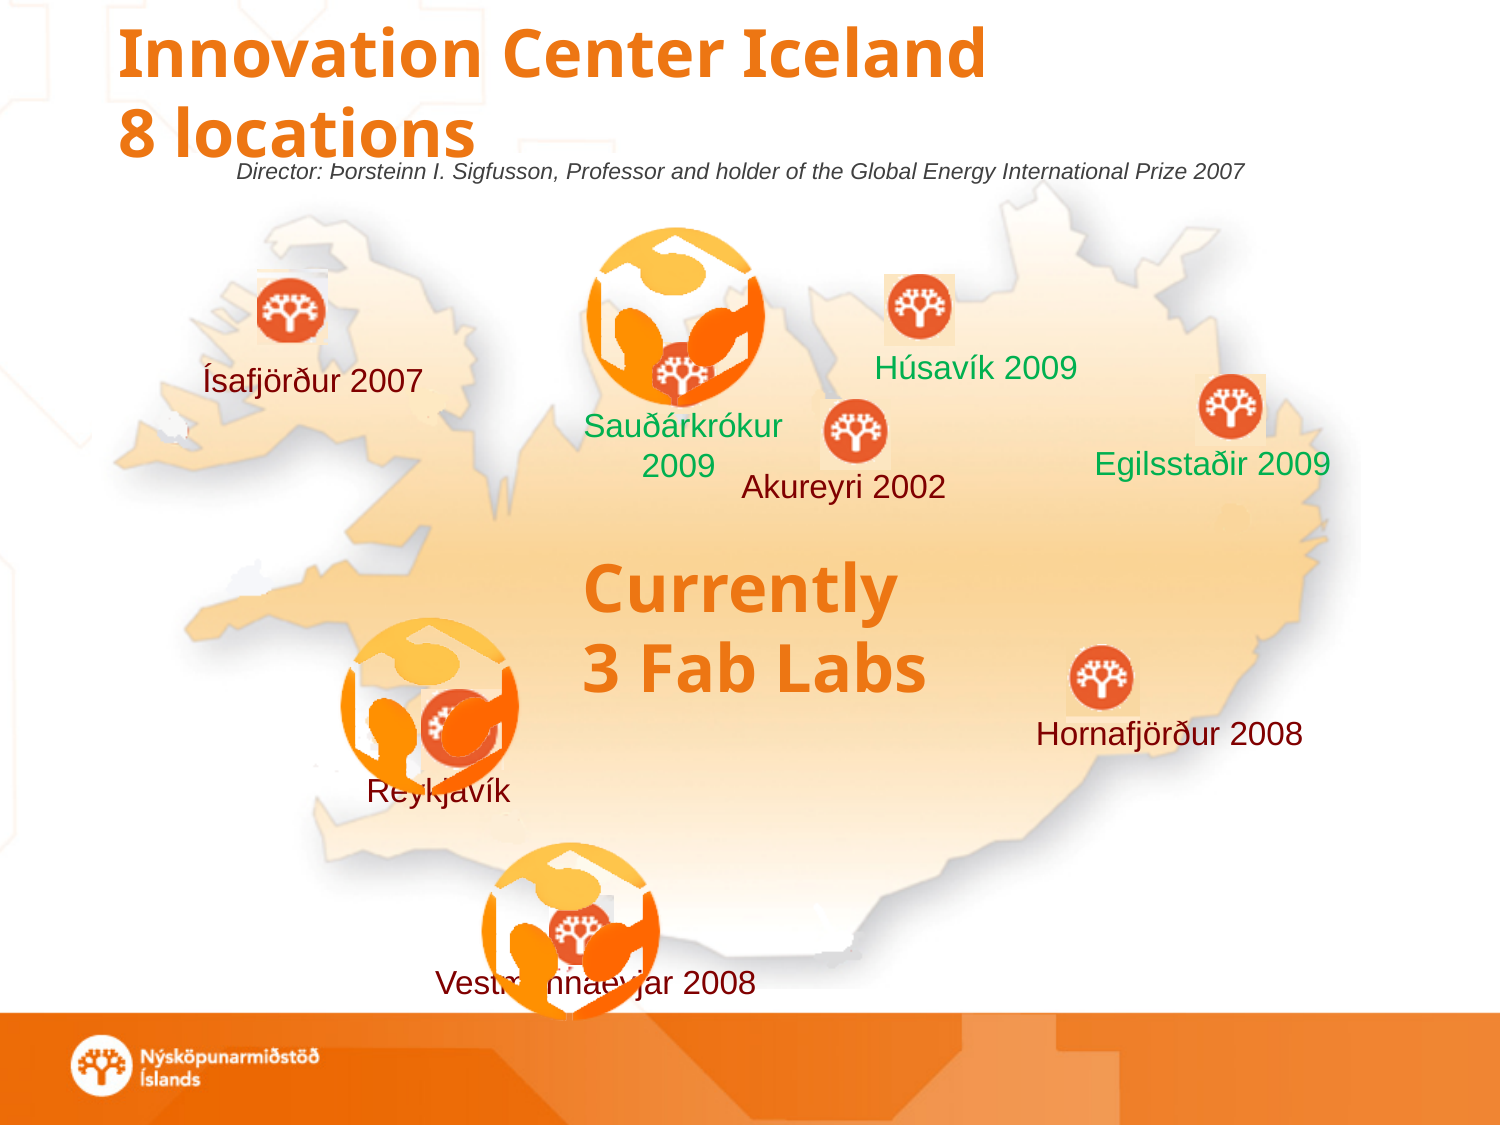

Innovation Center Iceland
8 locations
Director: Þorsteinn I. Sigfusson, Professor and holder of the Global Energy International Prize 2007
Húsavík 2009
Ísafjörður 2007
Sauðárkrókur
 2009
Egilsstaðir 2009
Akureyri 2002
Currently
3 Fab Labs
Hornafjörður 2008
Reykjavík
Vestmannaeyjar 2008